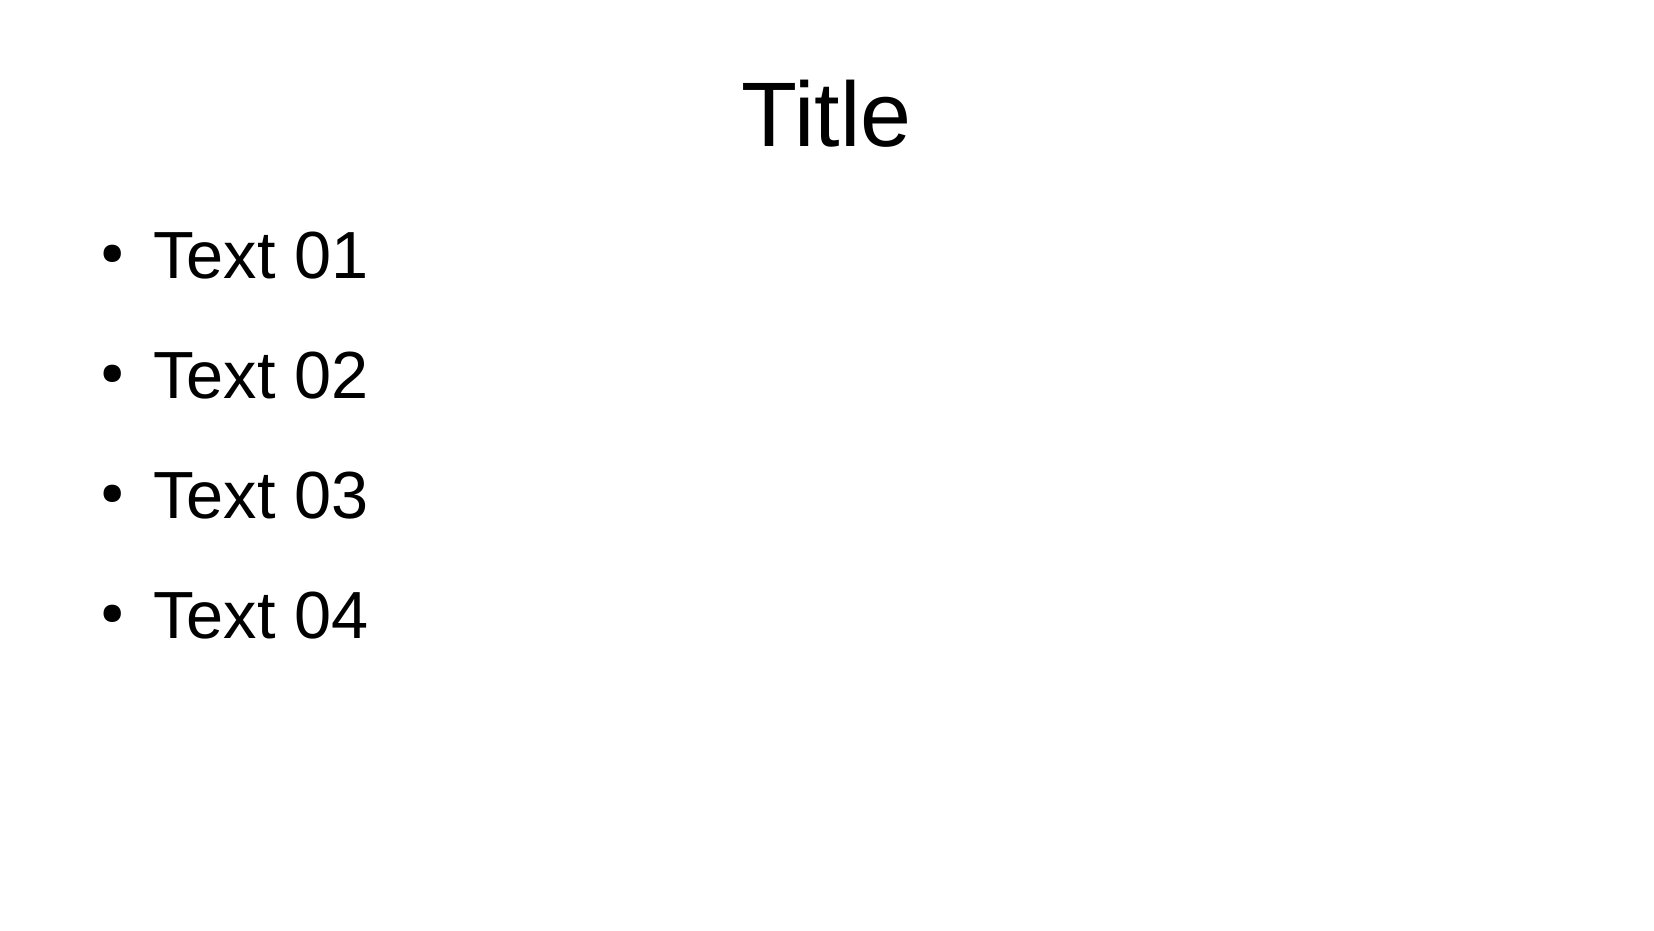

# Title
Text 01
Text 02
Text 03
Text 04